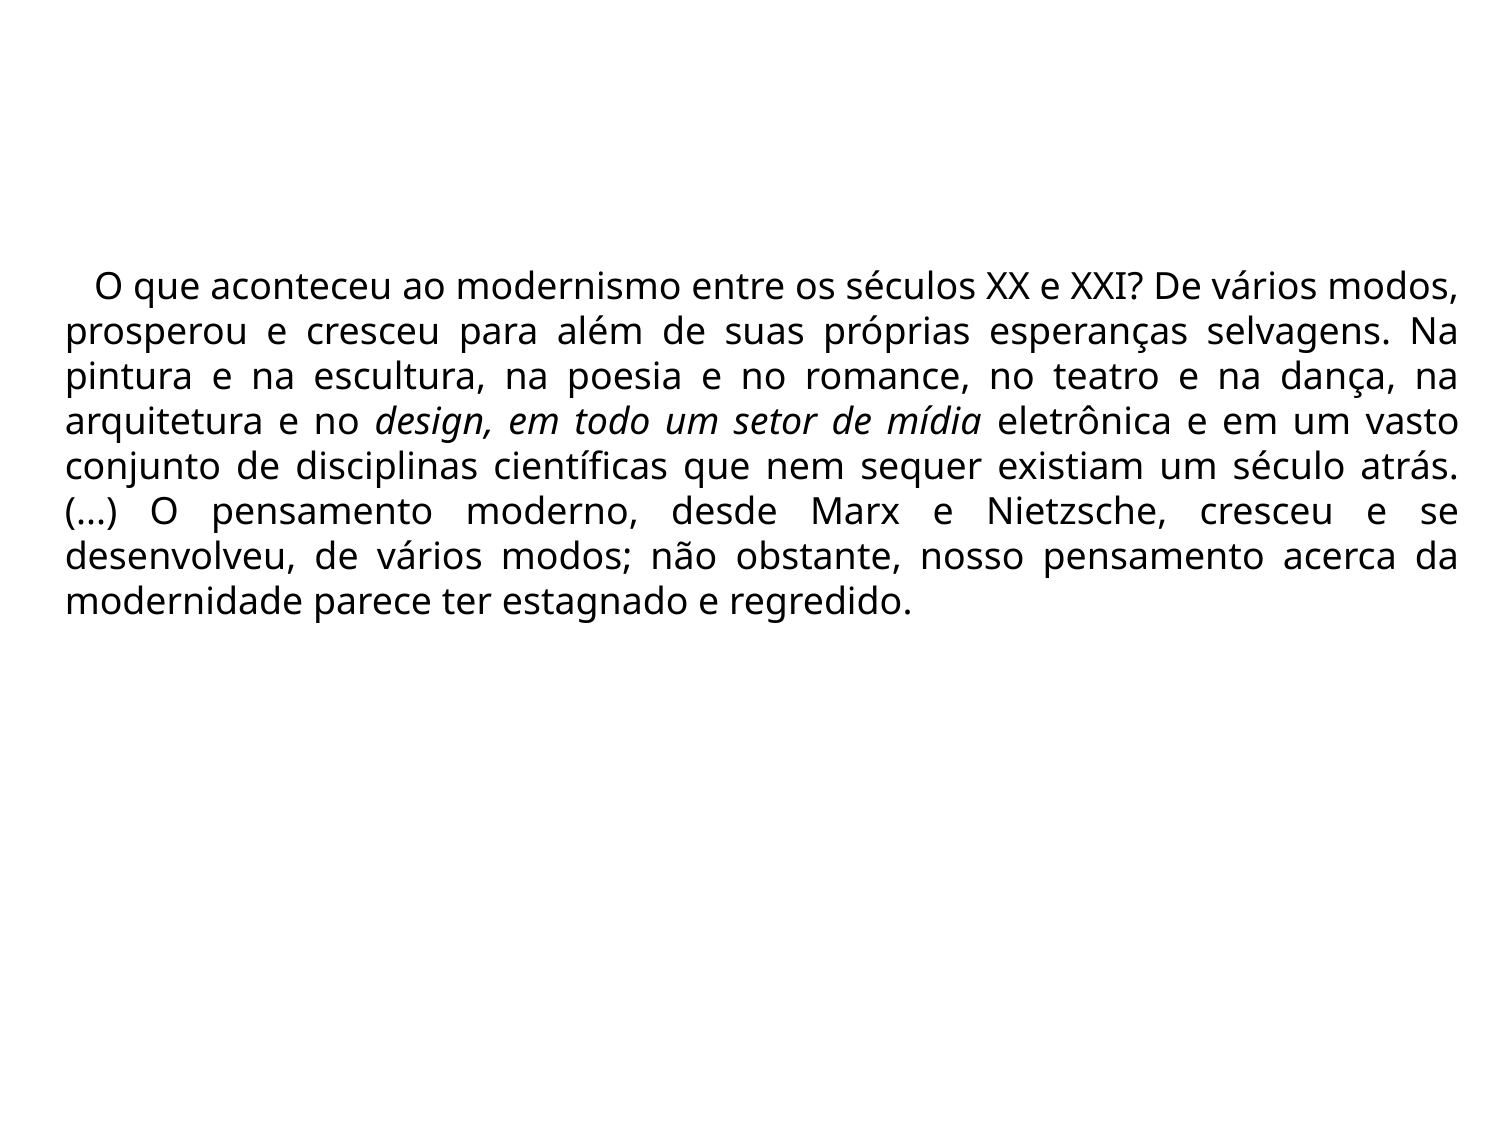

# O que aconteceu ao modernismo entre os séculos XX e XXI? De vários modos, prosperou e cresceu para além de suas próprias esperanças selvagens. Na pintura e na escultura, na poesia e no romance, no teatro e na dança, na arquitetura e no design, em todo um setor de mídia eletrônica e em um vasto conjunto de disciplinas científicas que nem sequer existiam um século atrás. (...) O pensamento moderno, desde Marx e Nietzsche, cresceu e se desenvolveu, de vários modos; não obstante, nosso pensamento acerca da modernidade parece ter estagnado e regredido.